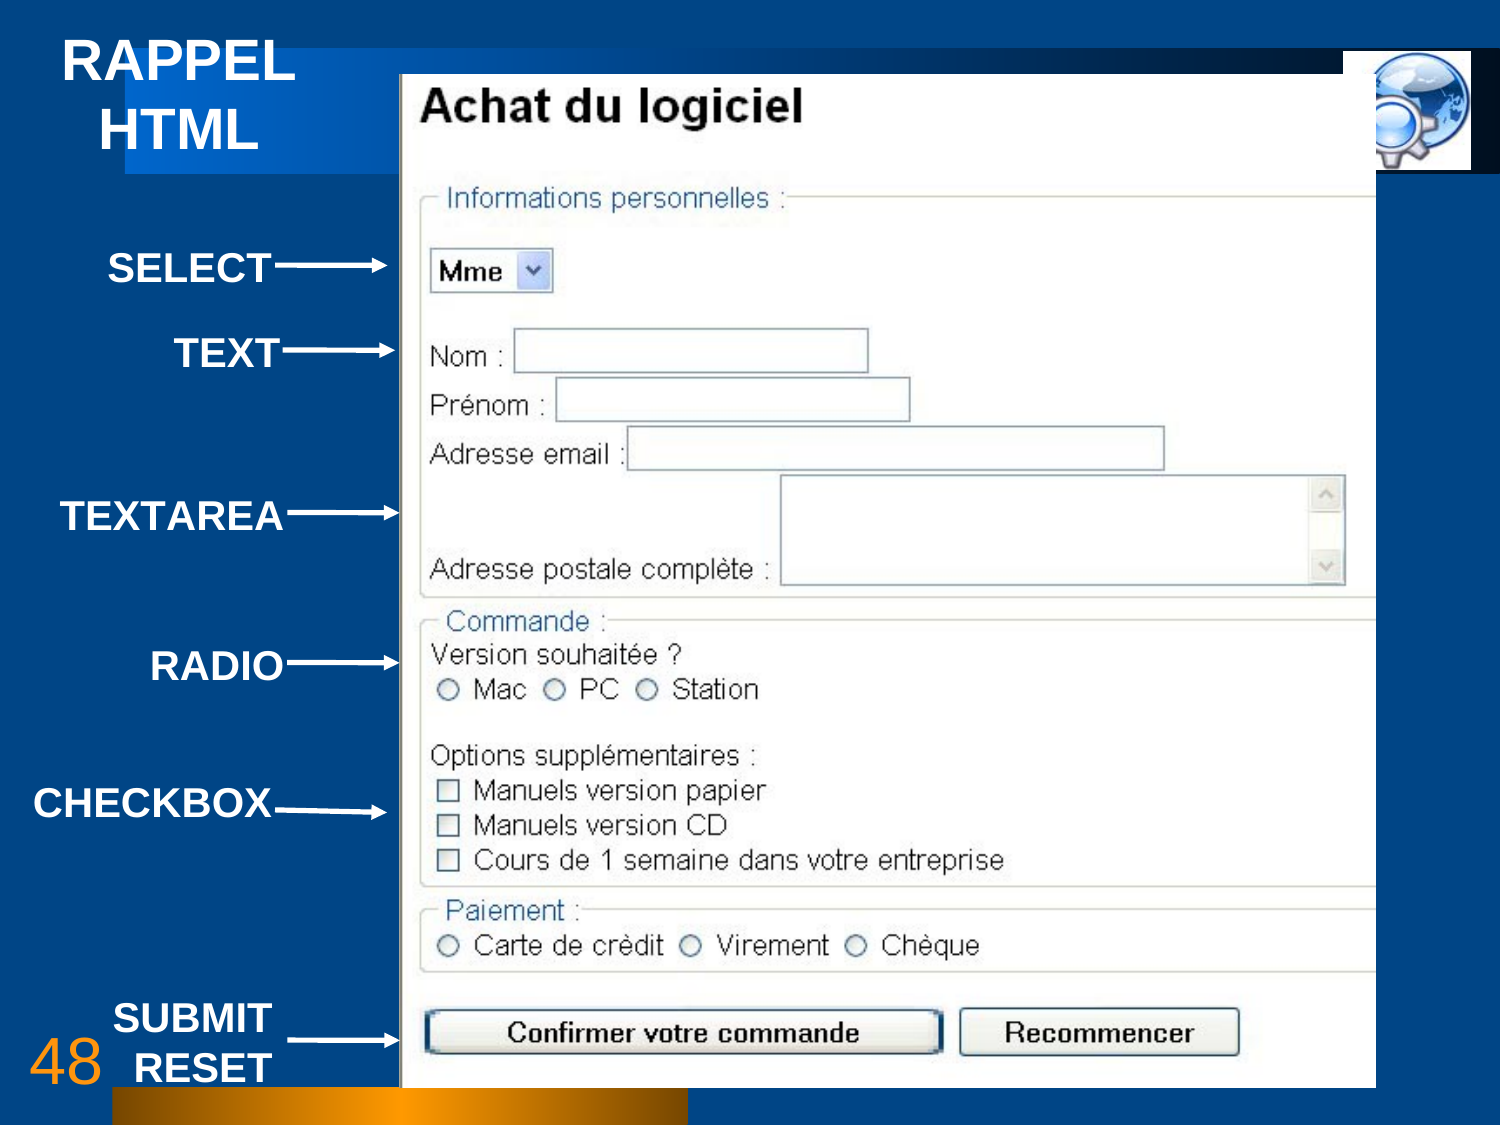

RAPPEL
HTML
SELECT
TEXT
TEXTAREA
RADIO
CHECKBOX
SUBMIT
RESET